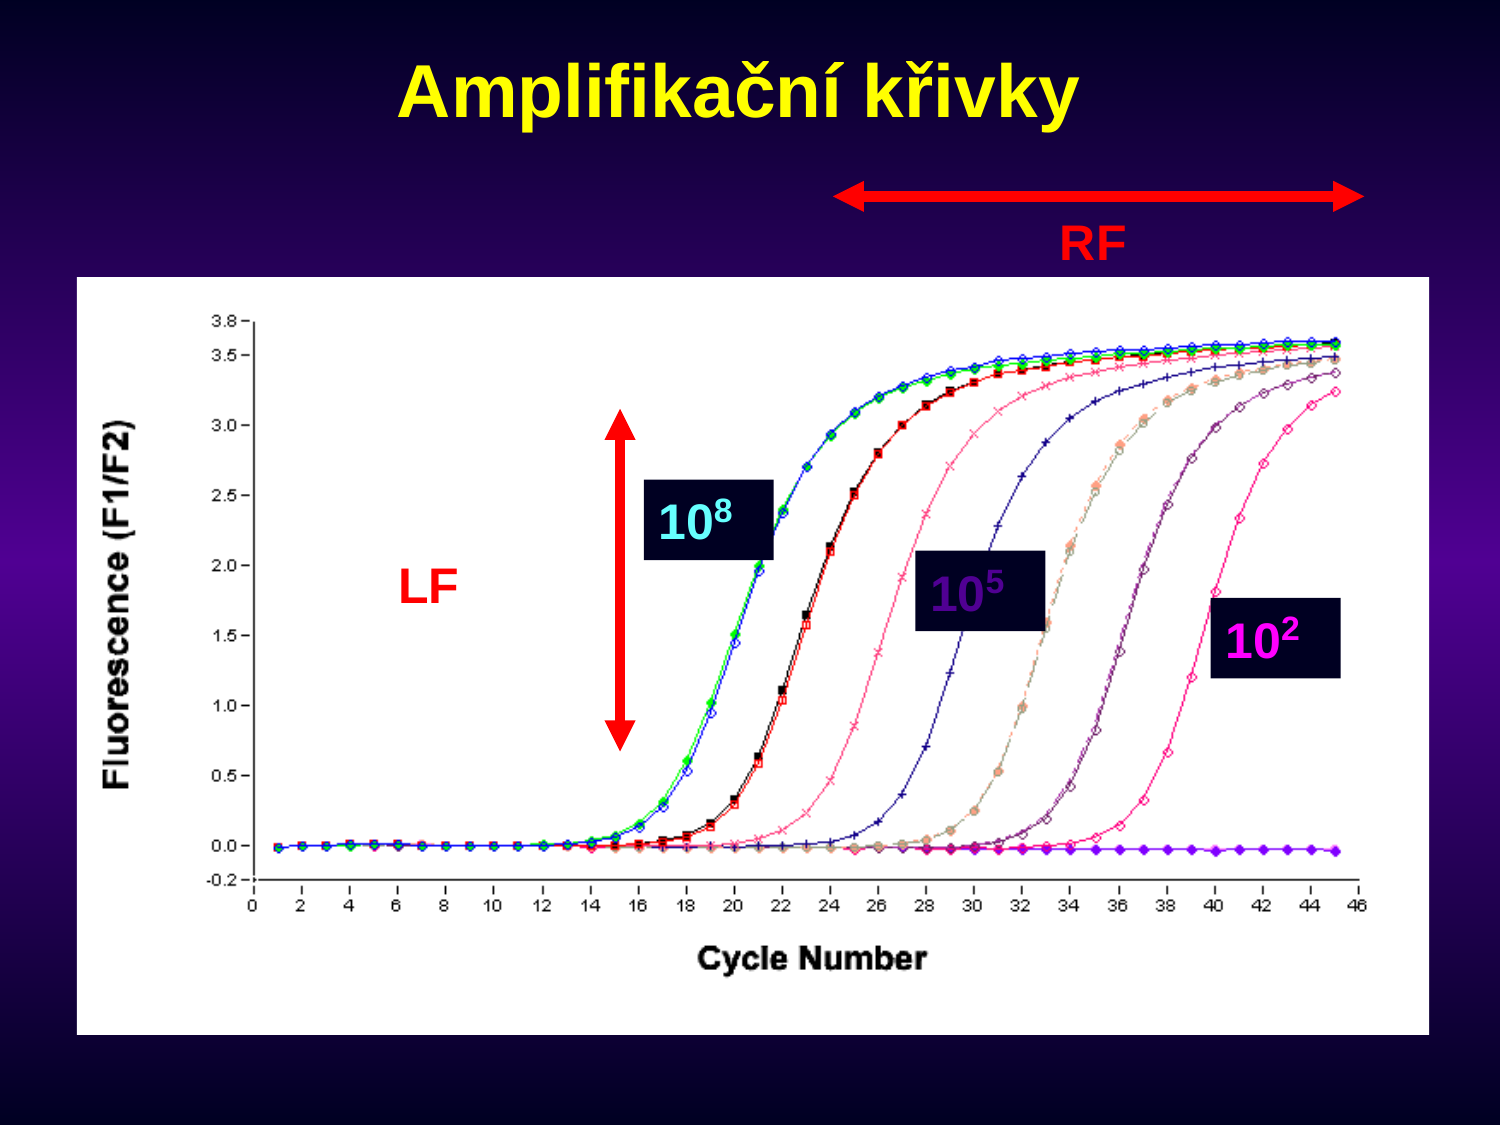

# Amplifikační křivky
RF
108
LF
105
102